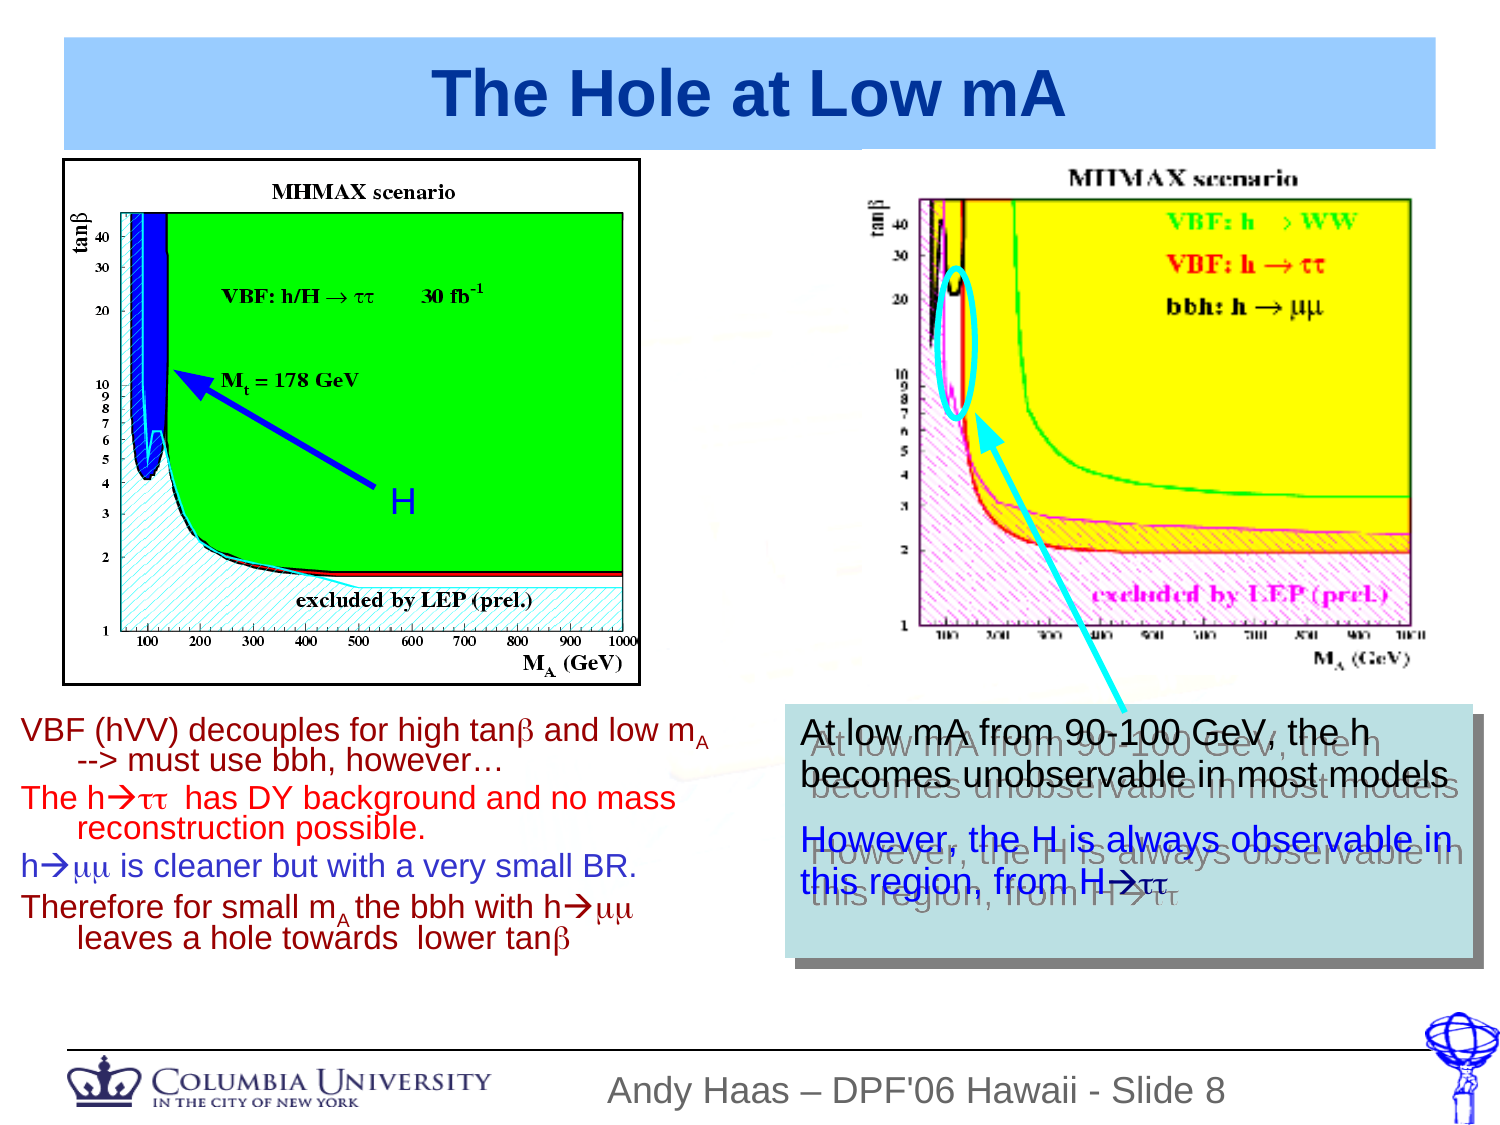

# The Hole at Low mA
H
At low mA from 90-100 GeV, the h becomes unobservable in most models
However, the H is always observable in this region, from H
VBF (hVV) decouples for high tan and low mA --> must use bbh, however…
The hhas DY background and no mass reconstruction possible.
h is cleaner but with a very small BR.
Therefore for small mA the bbh with h leaves a hole towards lower tan